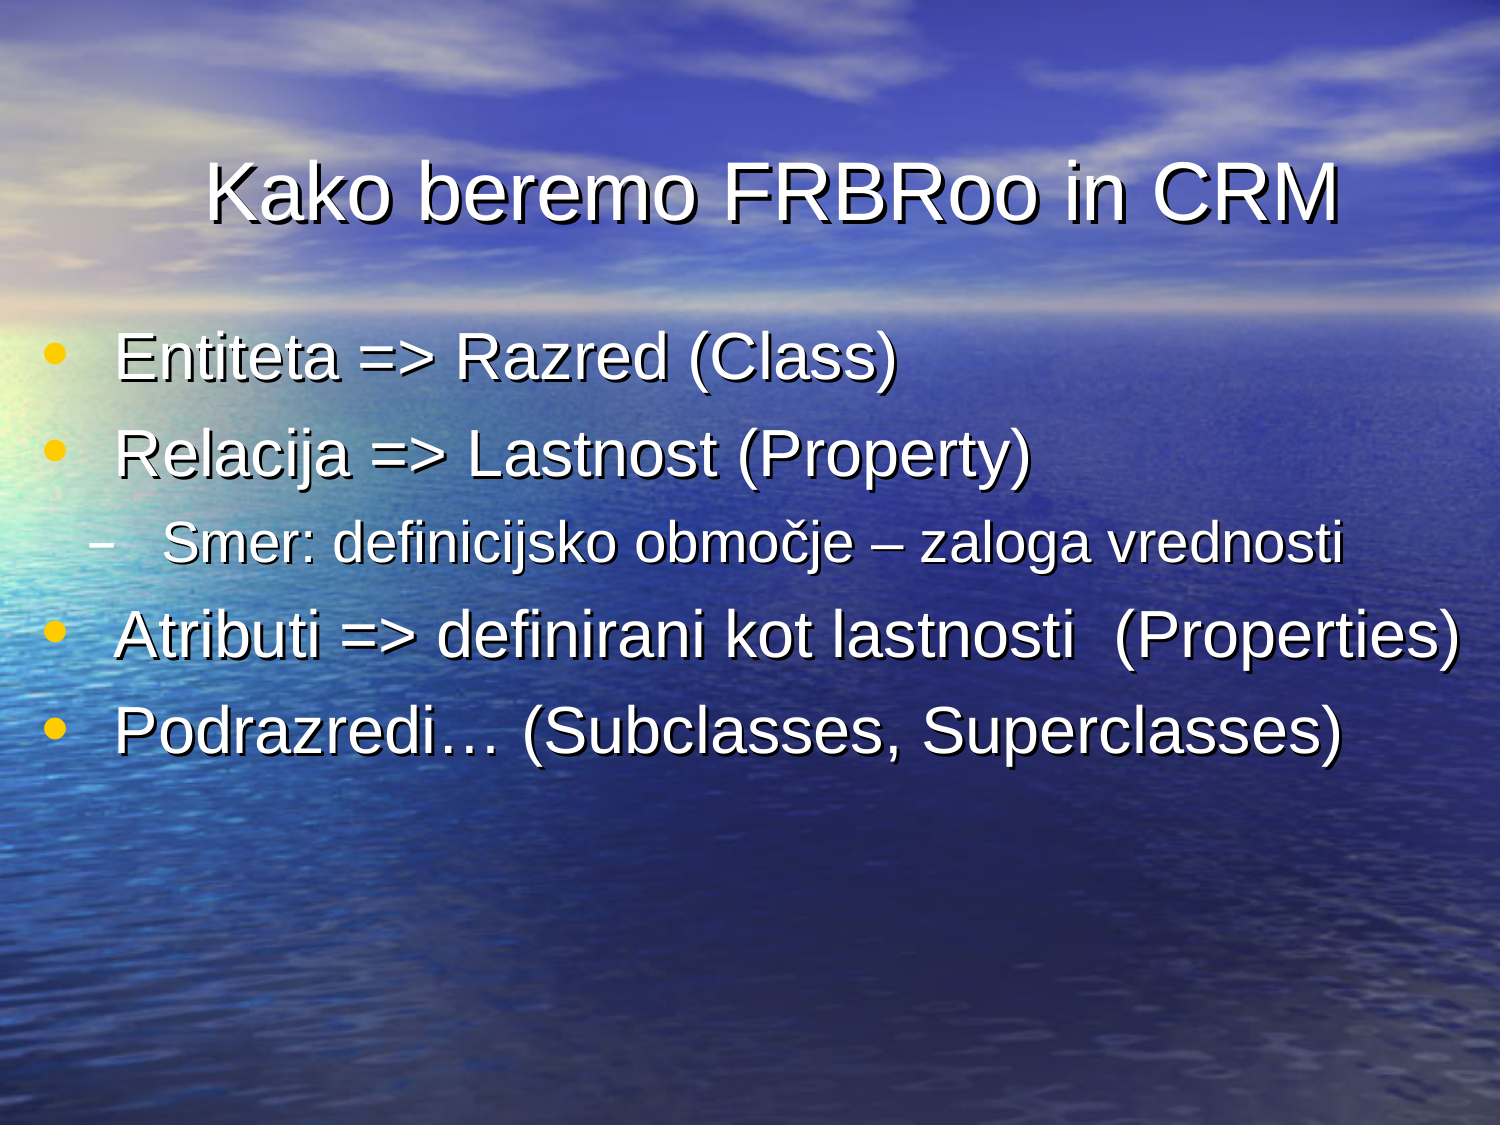

# Kako beremo FRBRoo in CRM
Entiteta => Razred (Class)
Relacija => Lastnost (Property)
Smer: definicijsko območje – zaloga vrednosti
Atributi => definirani kot lastnosti (Properties)
Podrazredi… (Subclasses, Superclasses)